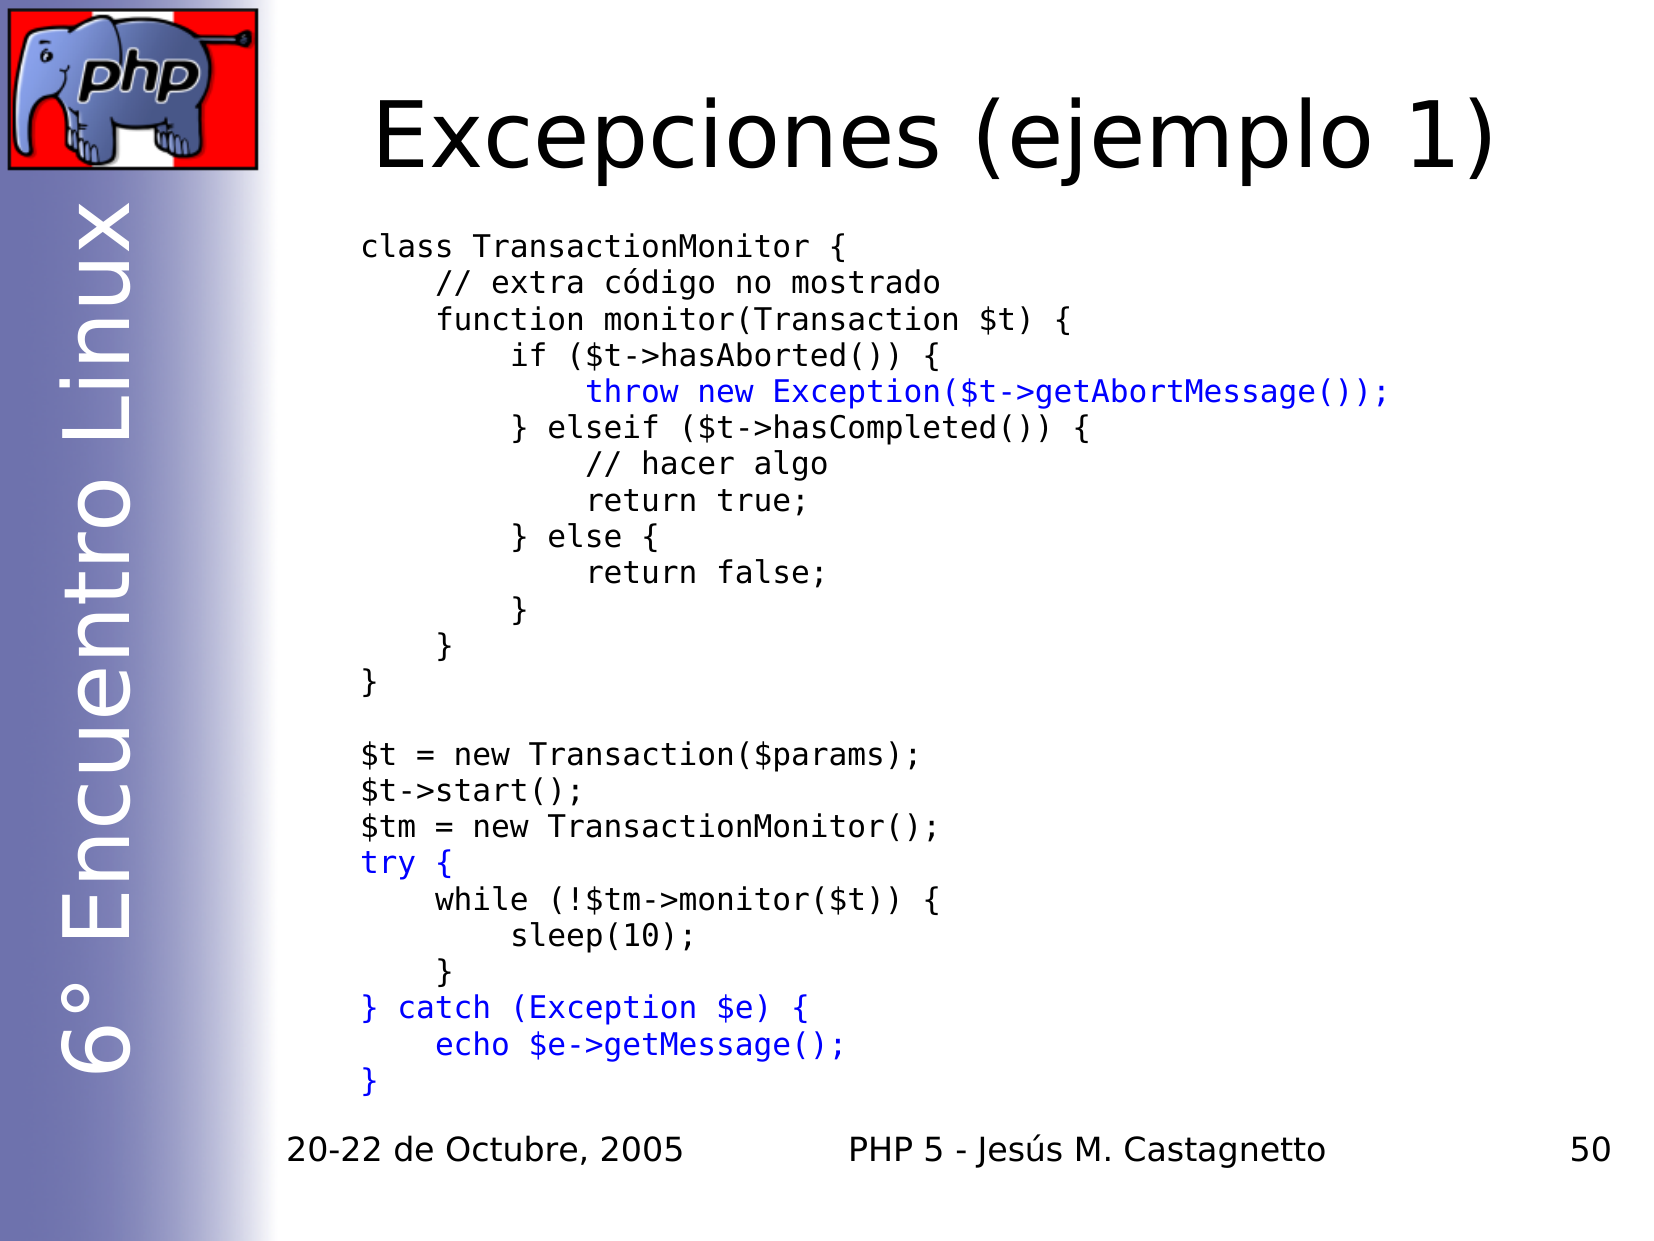

# Excepciones (ejemplo 1)
class TransactionMonitor {
	// extra código no mostrado
	function monitor(Transaction $t) {
		if ($t->hasAborted()) {
			throw new Exception($t->getAbortMessage());
		} elseif ($t->hasCompleted()) {
			// hacer algo
			return true;
		} else {
			return false;
		}
	}
}
$t = new Transaction($params);
$t->start();
$tm = new TransactionMonitor();
try {
	while (!$tm->monitor($t)) {
		sleep(10);
	}
} catch (Exception $e) {
	echo $e->getMessage();
}
20-22 de Octubre, 2005
PHP 5 - Jesús M. Castagnetto
50